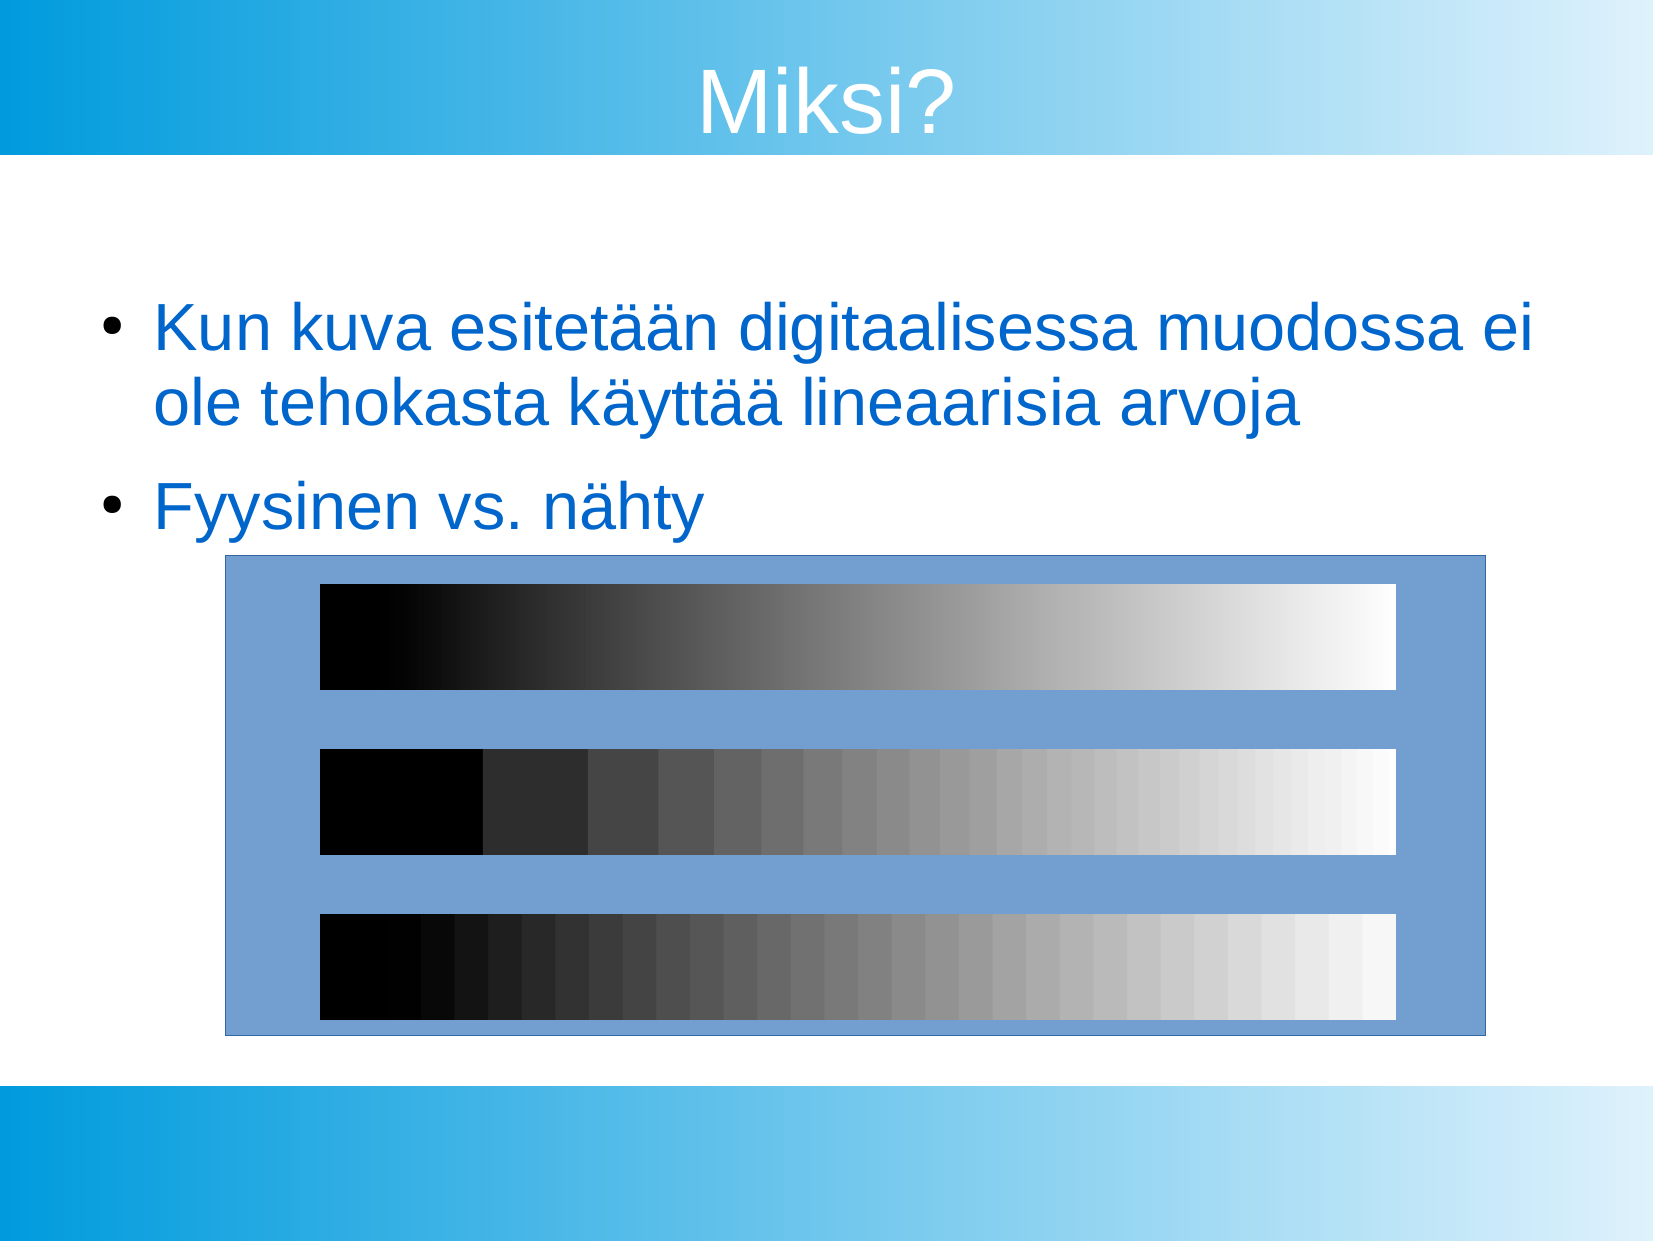

Miksi?
# Kun kuva esitetään digitaalisessa muodossa ei ole tehokasta käyttää lineaarisia arvoja
Fyysinen vs. nähty